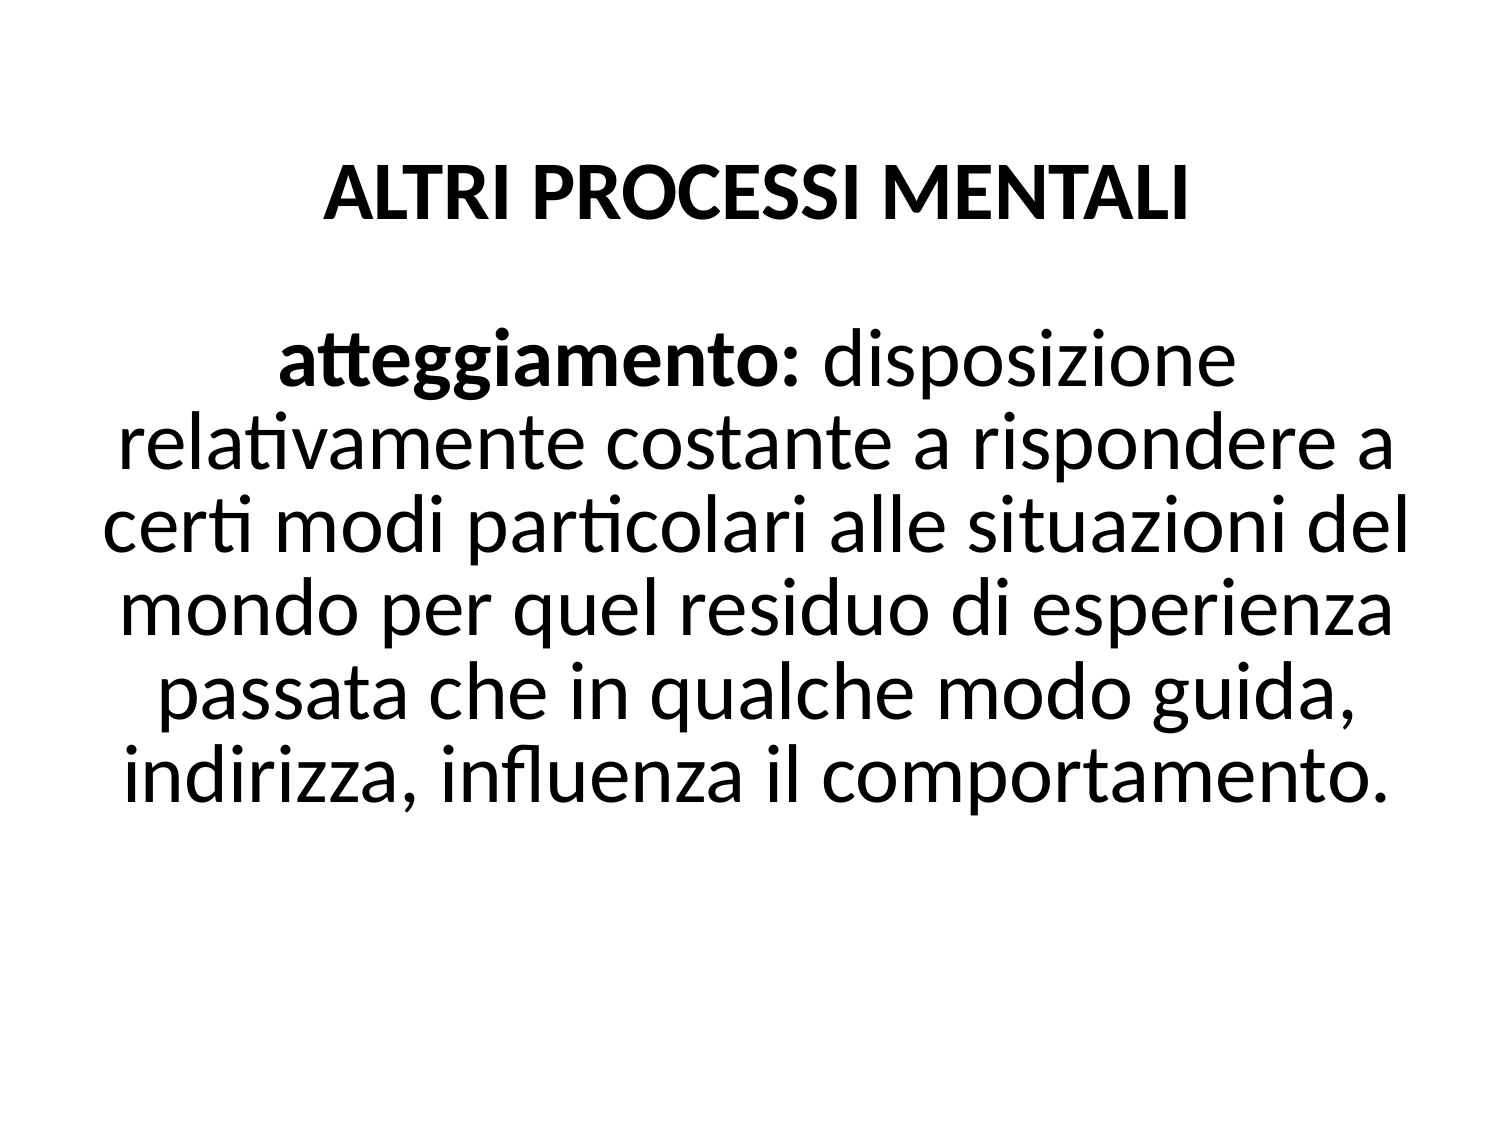

# ALTRI PROCESSI MENTALI atteggiamento: disposizione relativamente costante a rispondere a certi modi particolari alle situazioni del mondo per quel residuo di esperienza passata che in qualche modo guida, indirizza, influenza il comportamento.